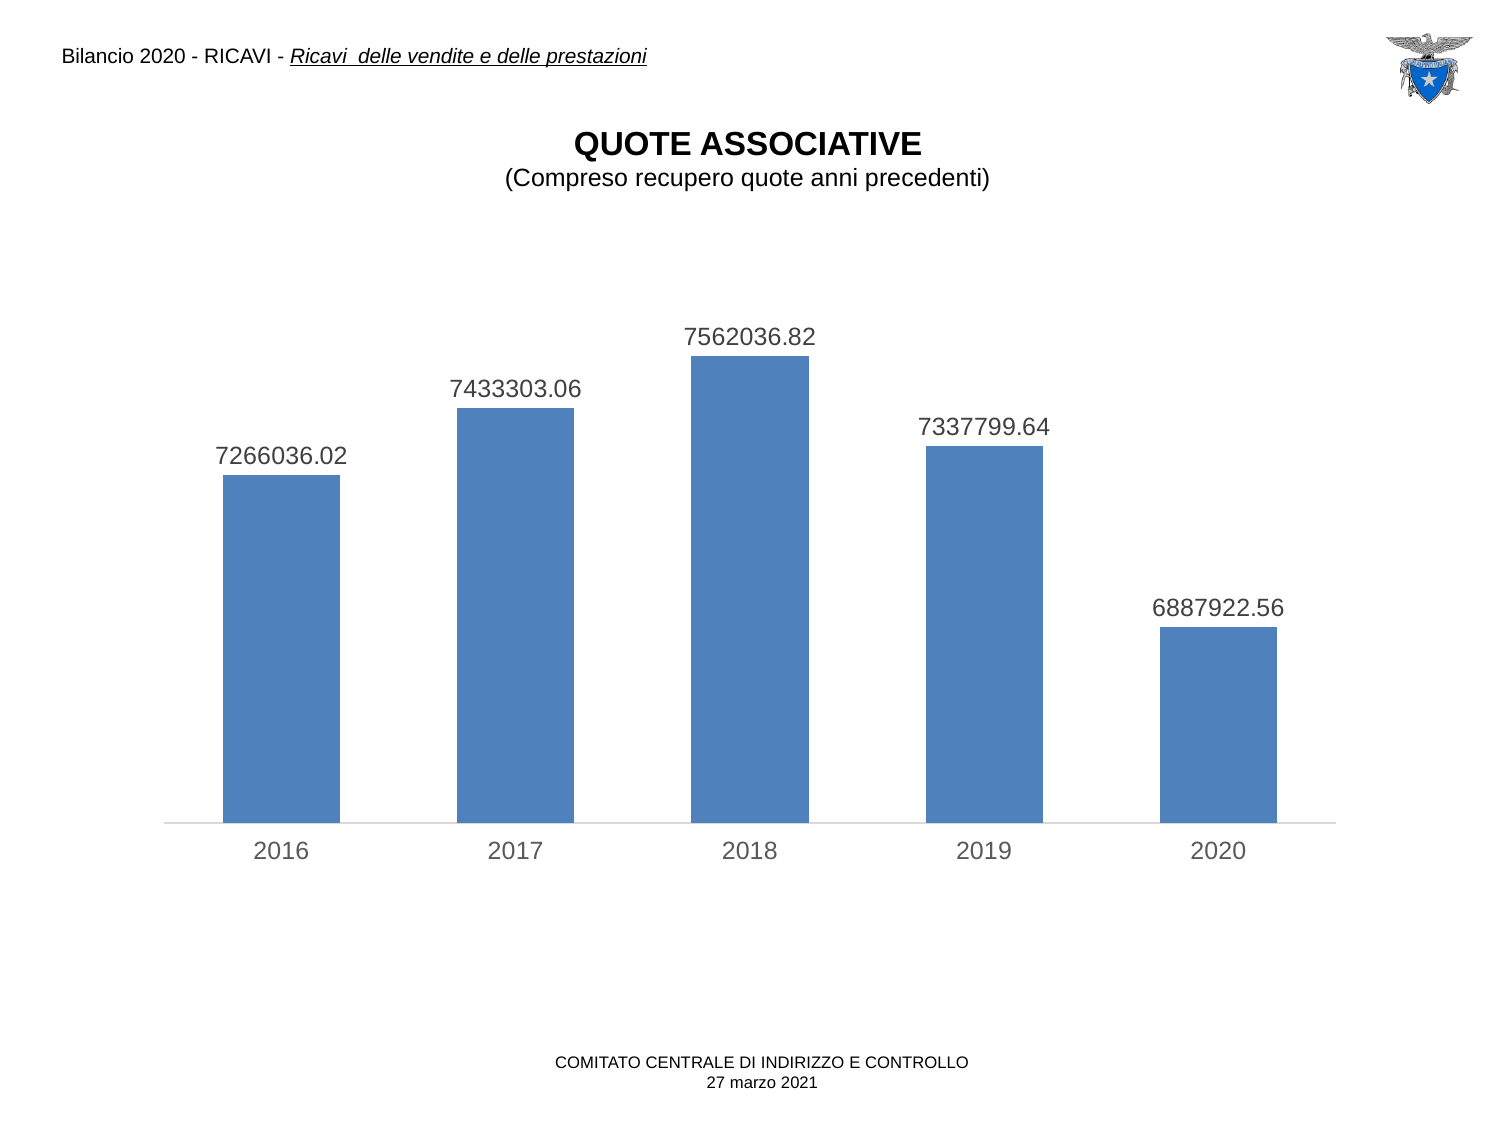

Bilancio 2020 - RICAVI - Ricavi delle vendite e delle prestazioni
QUOTE ASSOCIATIVE
(Compreso recupero quote anni precedenti)
### Chart
| Category | Series1 |
|---|---|
| 2016 | 7266036.02 |
| 2017 | 7433303.06 |
| 2018 | 7562036.82 |
| 2019 | 7337799.64 |
| 2020 | 6887922.56 |COMITATO CENTRALE DI INDIRIZZO E CONTROLLO
27 marzo 2021